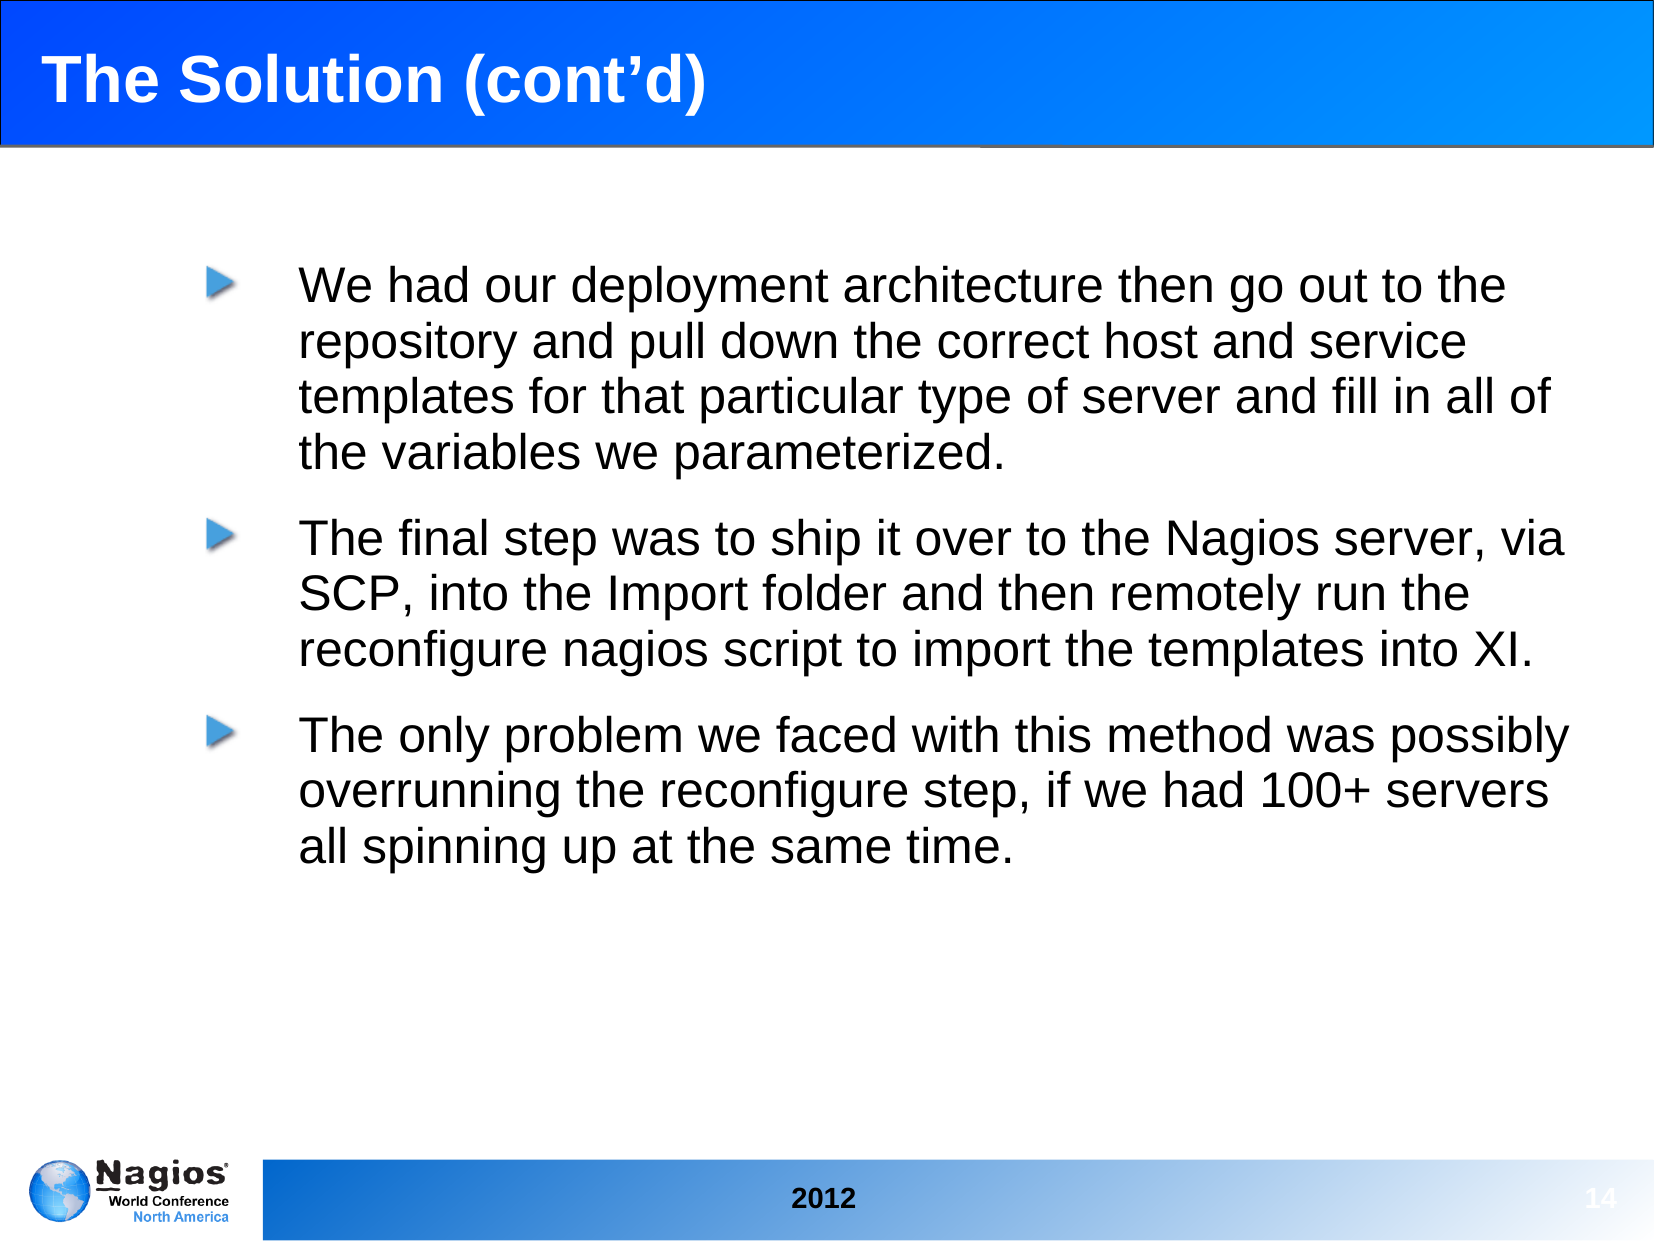

# The Solution (cont’d)
We had our deployment architecture then go out to the repository and pull down the correct host and service templates for that particular type of server and fill in all of the variables we parameterized.
The final step was to ship it over to the Nagios server, via SCP, into the Import folder and then remotely run the reconfigure nagios script to import the templates into XI.
The only problem we faced with this method was possibly overrunning the reconfigure step, if we had 100+ servers all spinning up at the same time.
2012